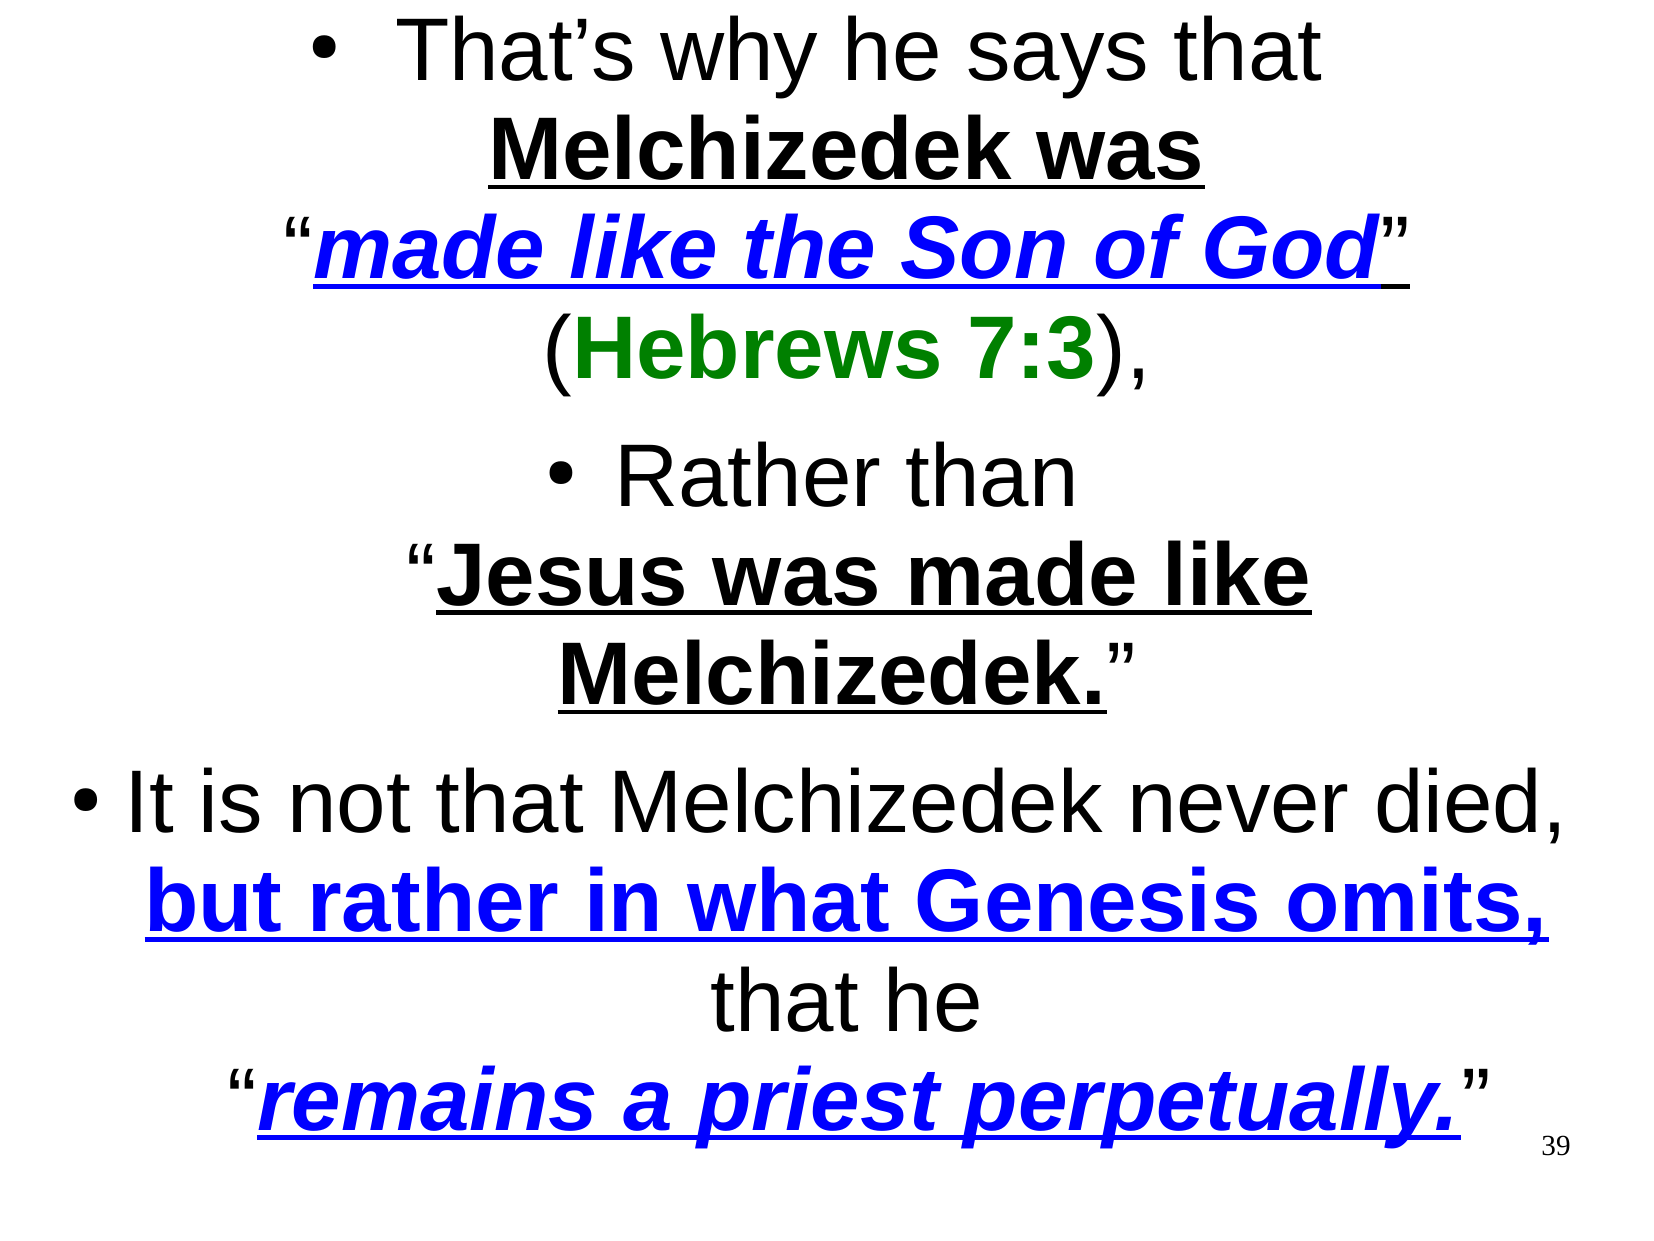

# That’s why he says that Melchizedek was “made like the Son of God” (Hebrews 7:3),
Rather than
“Jesus was made like Melchizedek.”
It is not that Melchizedek never died,
but rather in what Genesis omits,
that he
“remains a priest perpetually.”
39